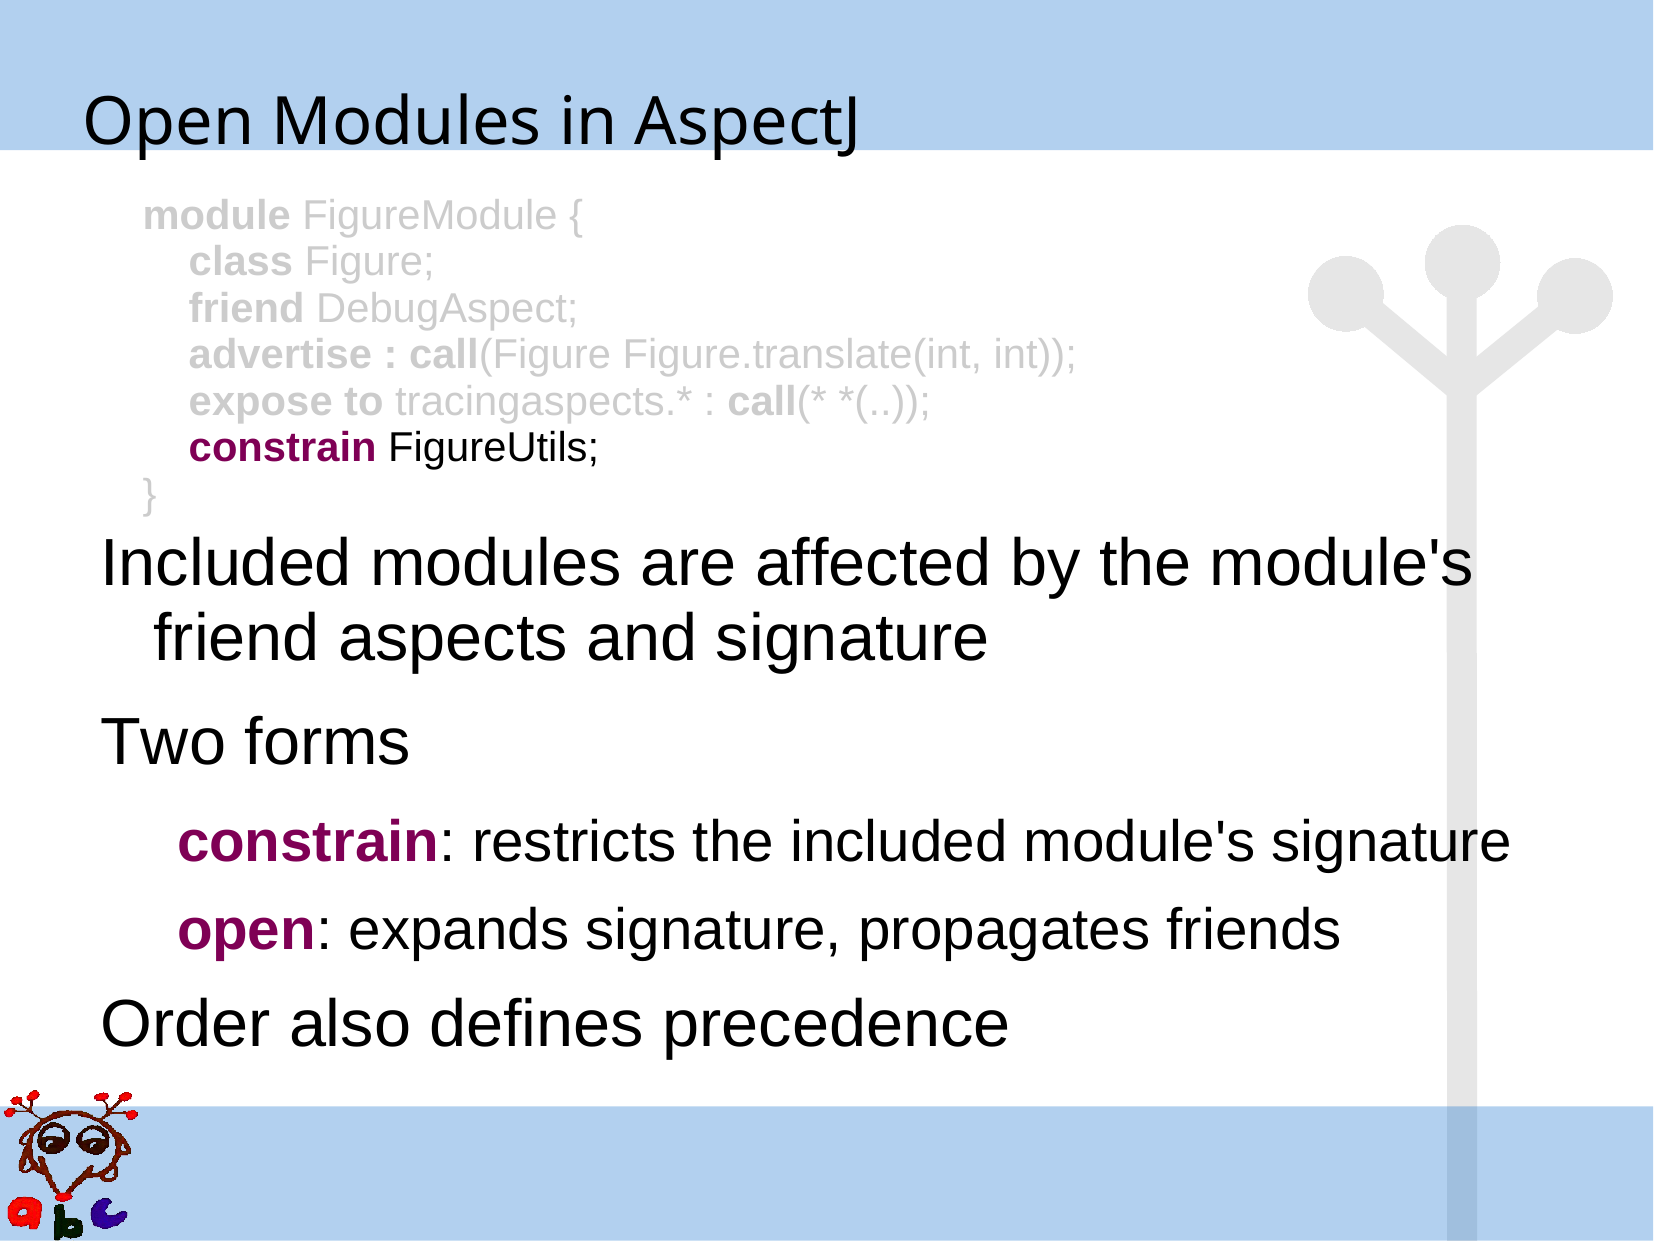

# Open Modules in AspectJ
module FigureModule {
 class Figure;
 friend DebugAspect;
 advertise : call(Figure Figure.translate(int, int));
 expose to tracingaspects.* : call(* *(..));
 constrain FigureUtils;
}
Included modules are affected by the module's friend aspects and signature
Two forms
constrain: restricts the included module's signature
open: expands signature, propagates friends
Order also defines precedence